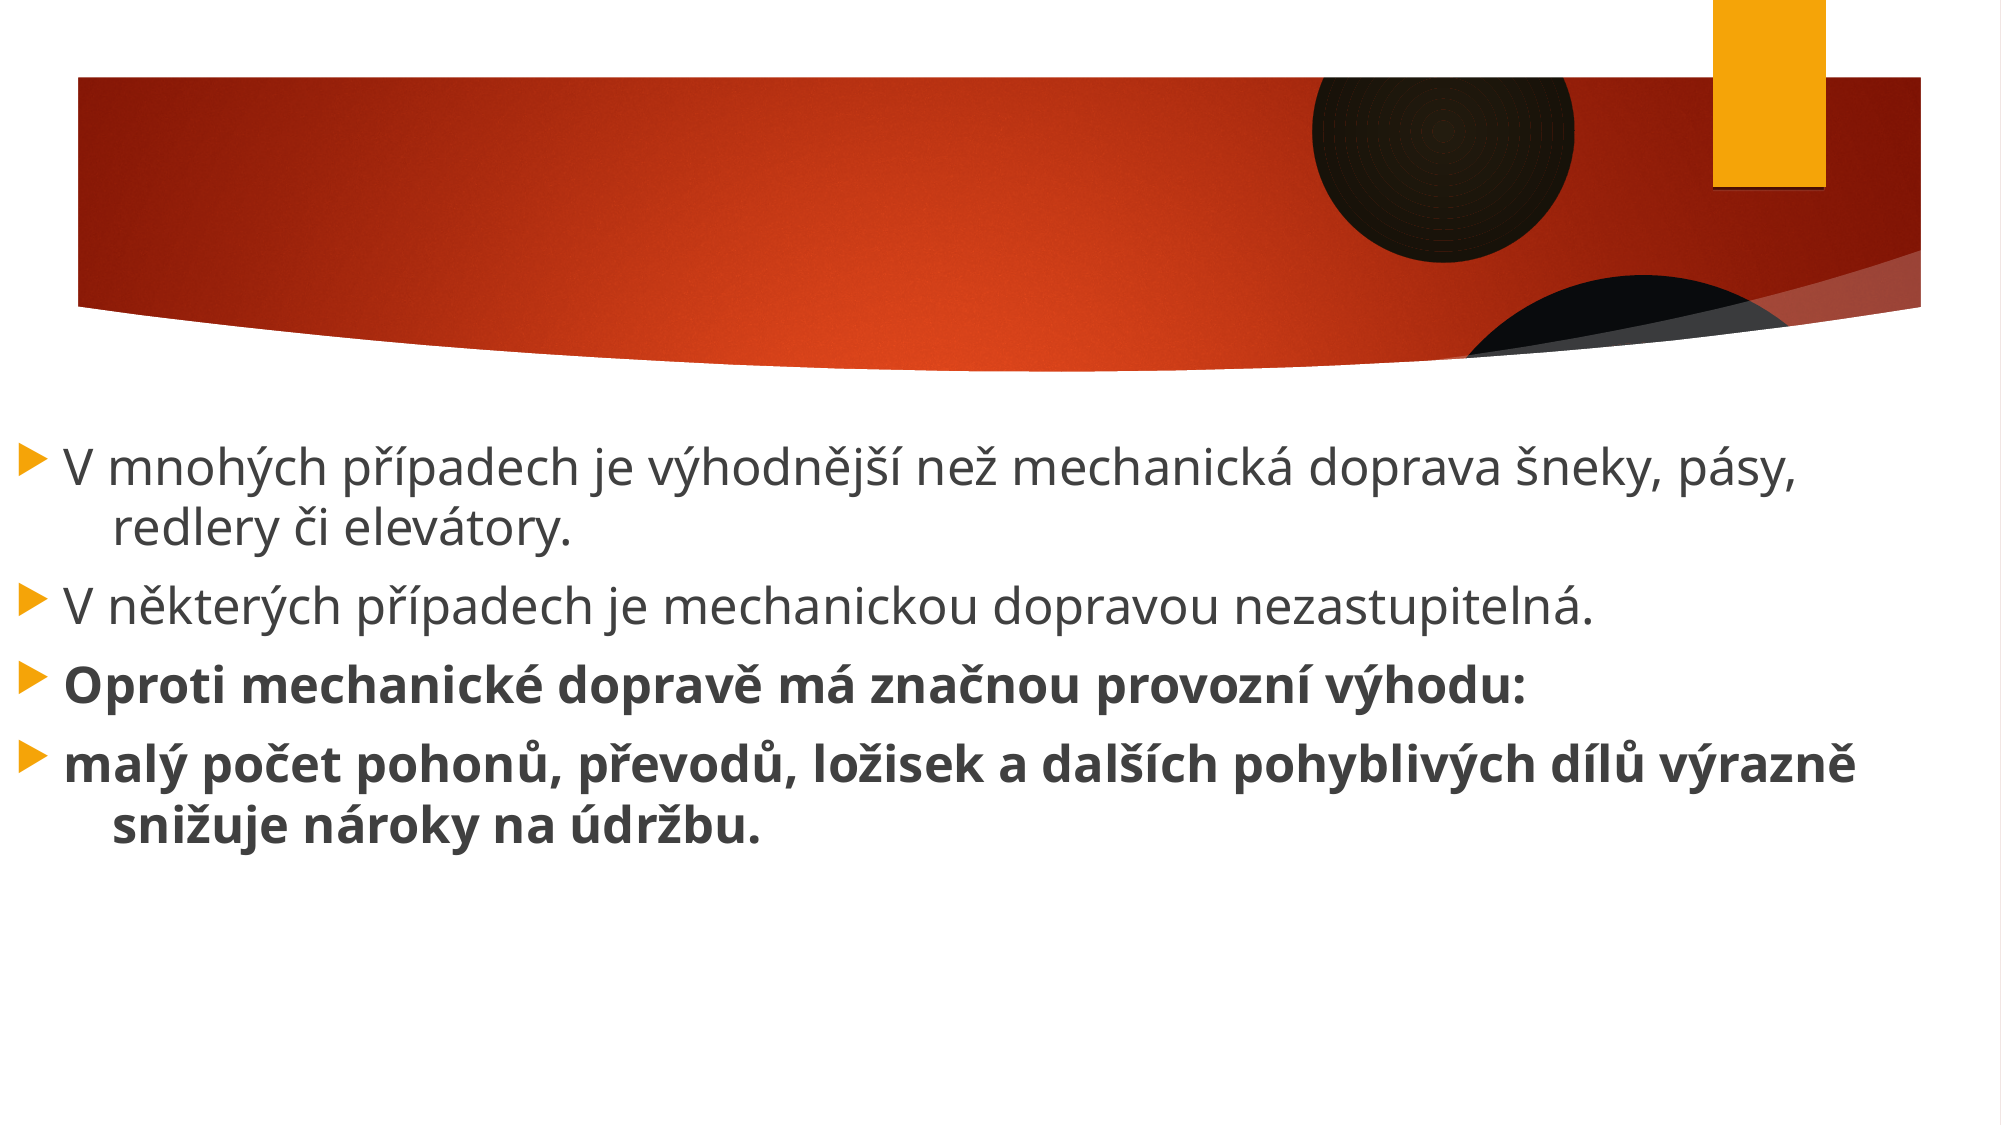

#
V mnohých případech je výhodnější než mechanická doprava šneky, pásy, redlery či elevátory.
V některých případech je mechanickou dopravou nezastupitelná.
Oproti mechanické dopravě má značnou provozní výhodu:
malý počet pohonů, převodů, ložisek a dalších pohyblivých dílů výrazně snižuje nároky na údržbu.